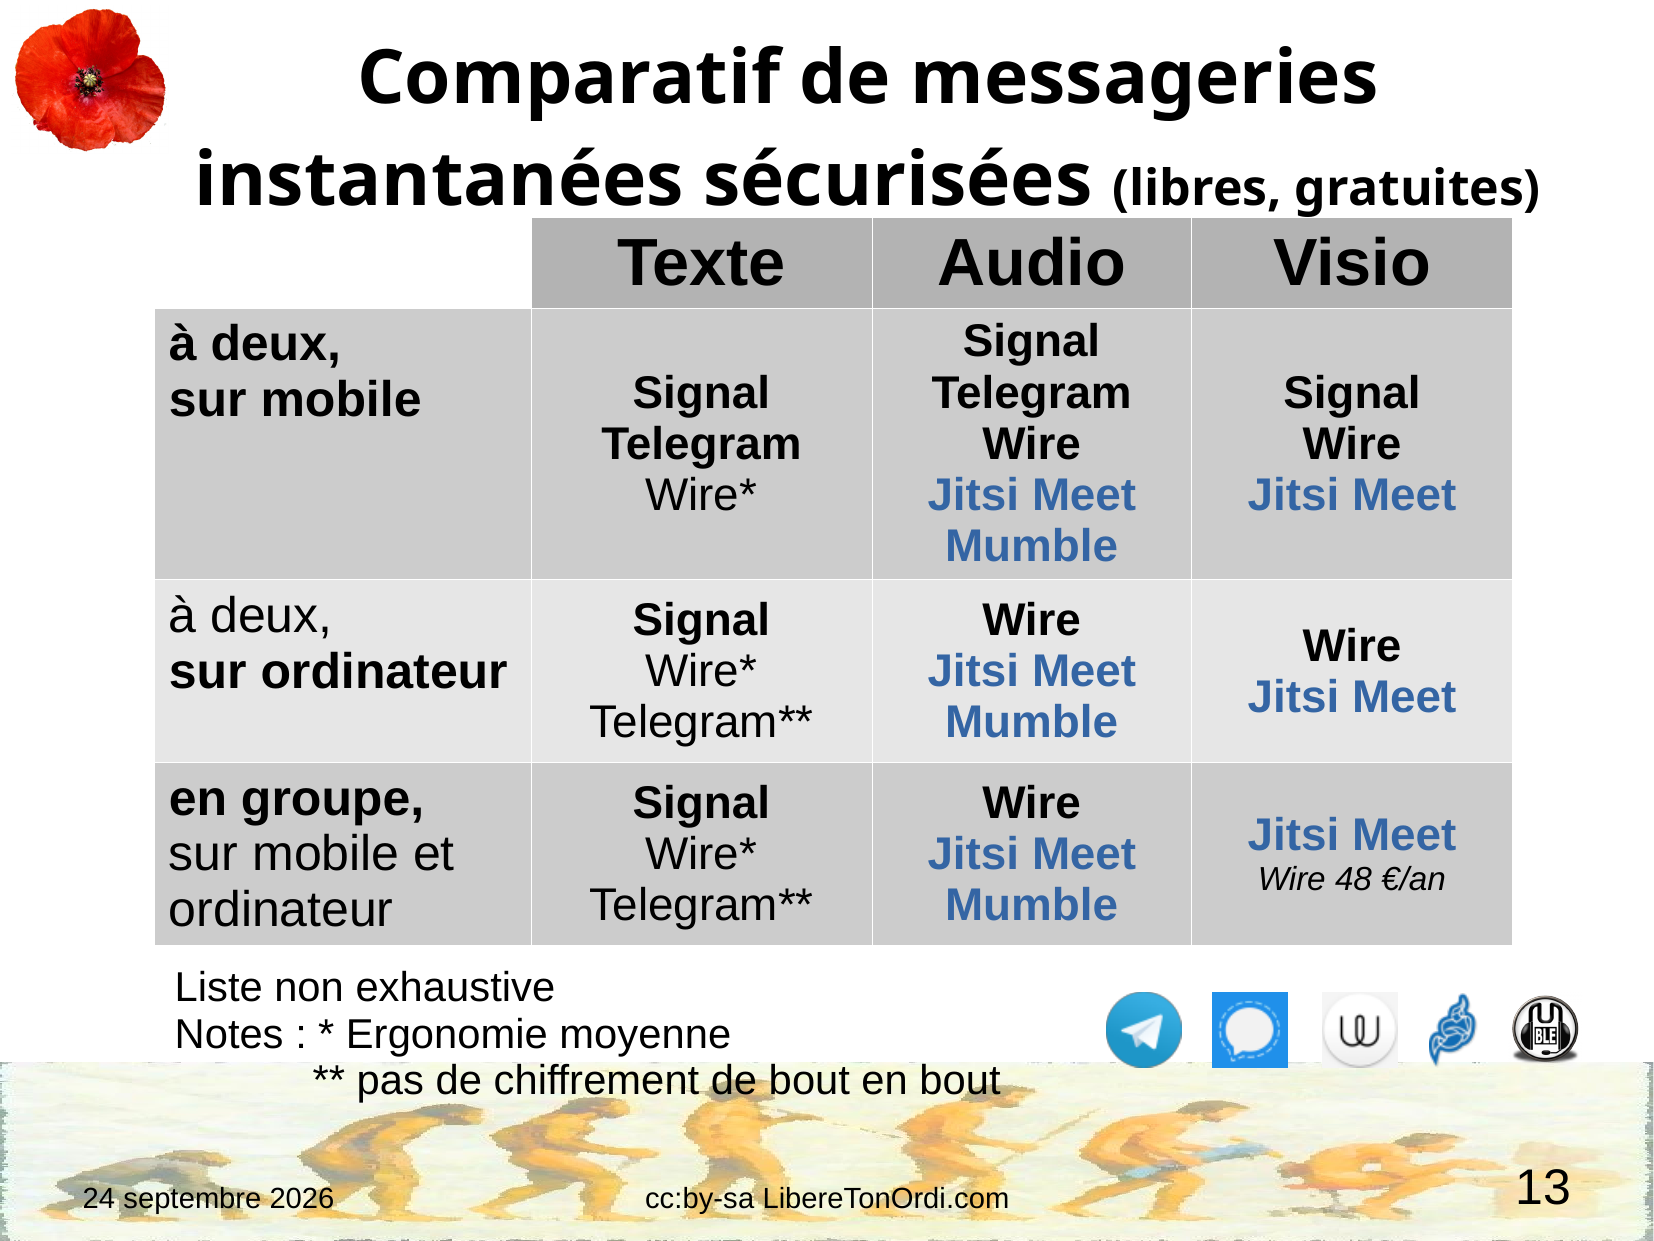

# Comparatif de messageries instantanées sécurisées (libres, gratuites)
| | Texte | Audio | Visio |
| --- | --- | --- | --- |
| à deux, sur mobile | Signal Telegram Wire\* | Signal Telegram Wire Jitsi Meet Mumble | Signal Wire Jitsi Meet |
| à deux, sur ordinateur | Signal Wire\* Telegram\*\* | Wire Jitsi Meet Mumble | Wire Jitsi Meet |
| en groupe, sur mobile et ordinateur | Signal Wire\* Telegram\*\* | Wire Jitsi Meet Mumble | Jitsi Meet Wire 48 €/an |
Liste non exhaustive
Notes : * Ergonomie moyenne
 ** pas de chiffrement de bout en bout
cc:by-sa LibereTonOrdi.com
13